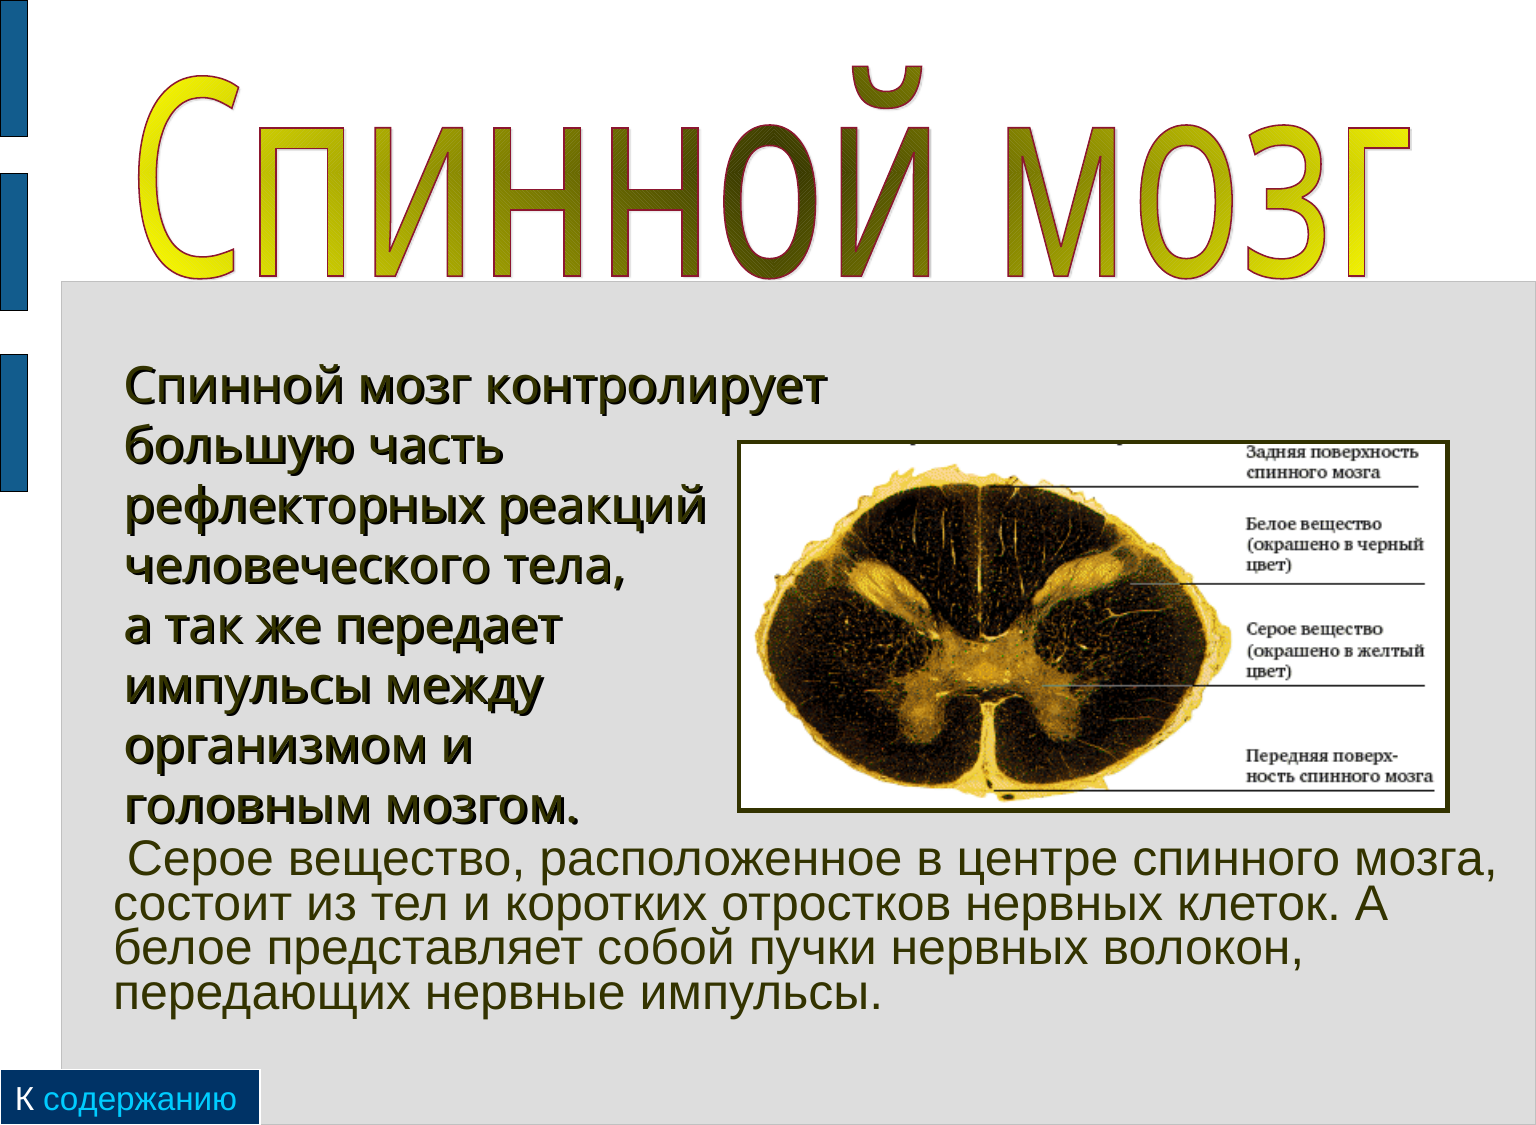

Спинной мозг
#
Спинной мозг контролирует
большую часть
рефлекторных реакций
человеческого тела,
а так же передает
импульсы между
организмом и
головным мозгом.
 Серое вещество, расположенное в центре спинного мозга, состоит из тел и коротких отростков нервных клеток. А белое представляет собой пучки нервных волокон, передающих нервные импульсы.
К содержанию